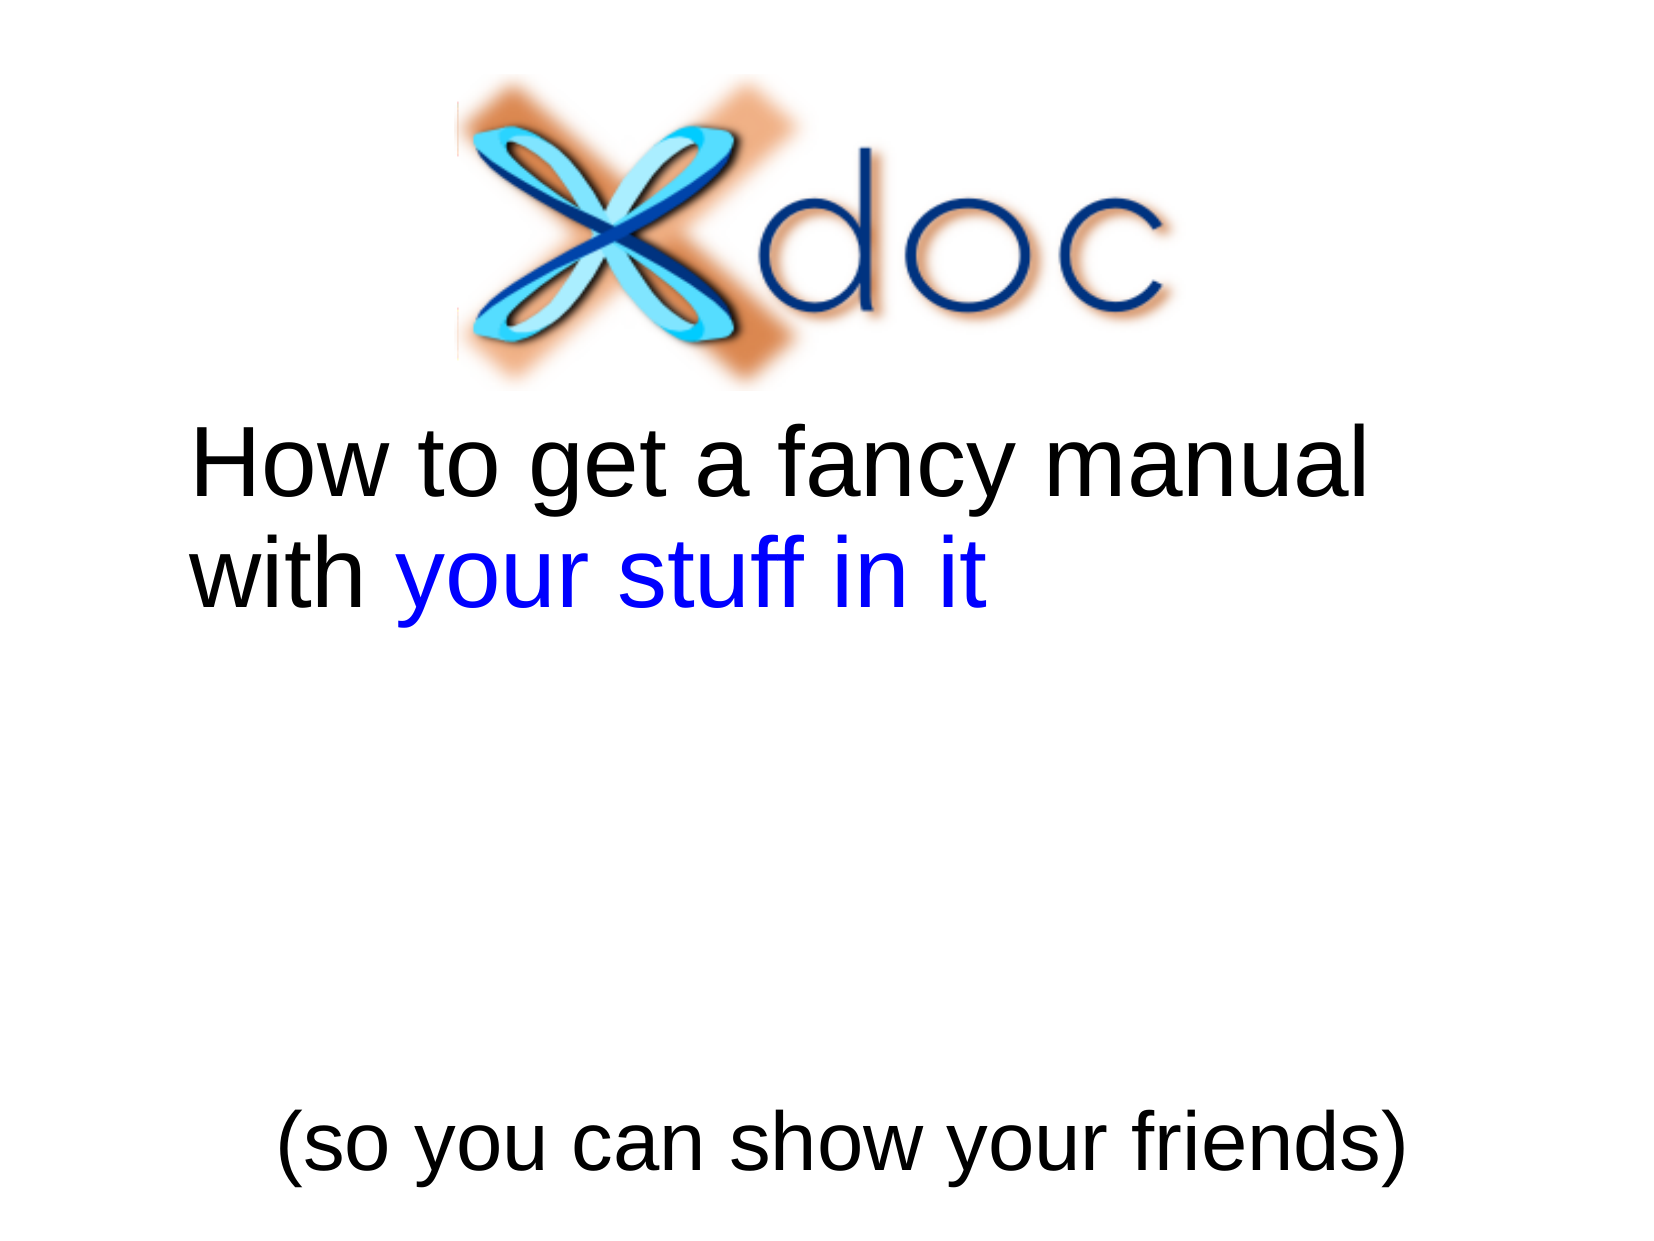

How to get a fancy manual
with your stuff in it
(so you can show your friends)